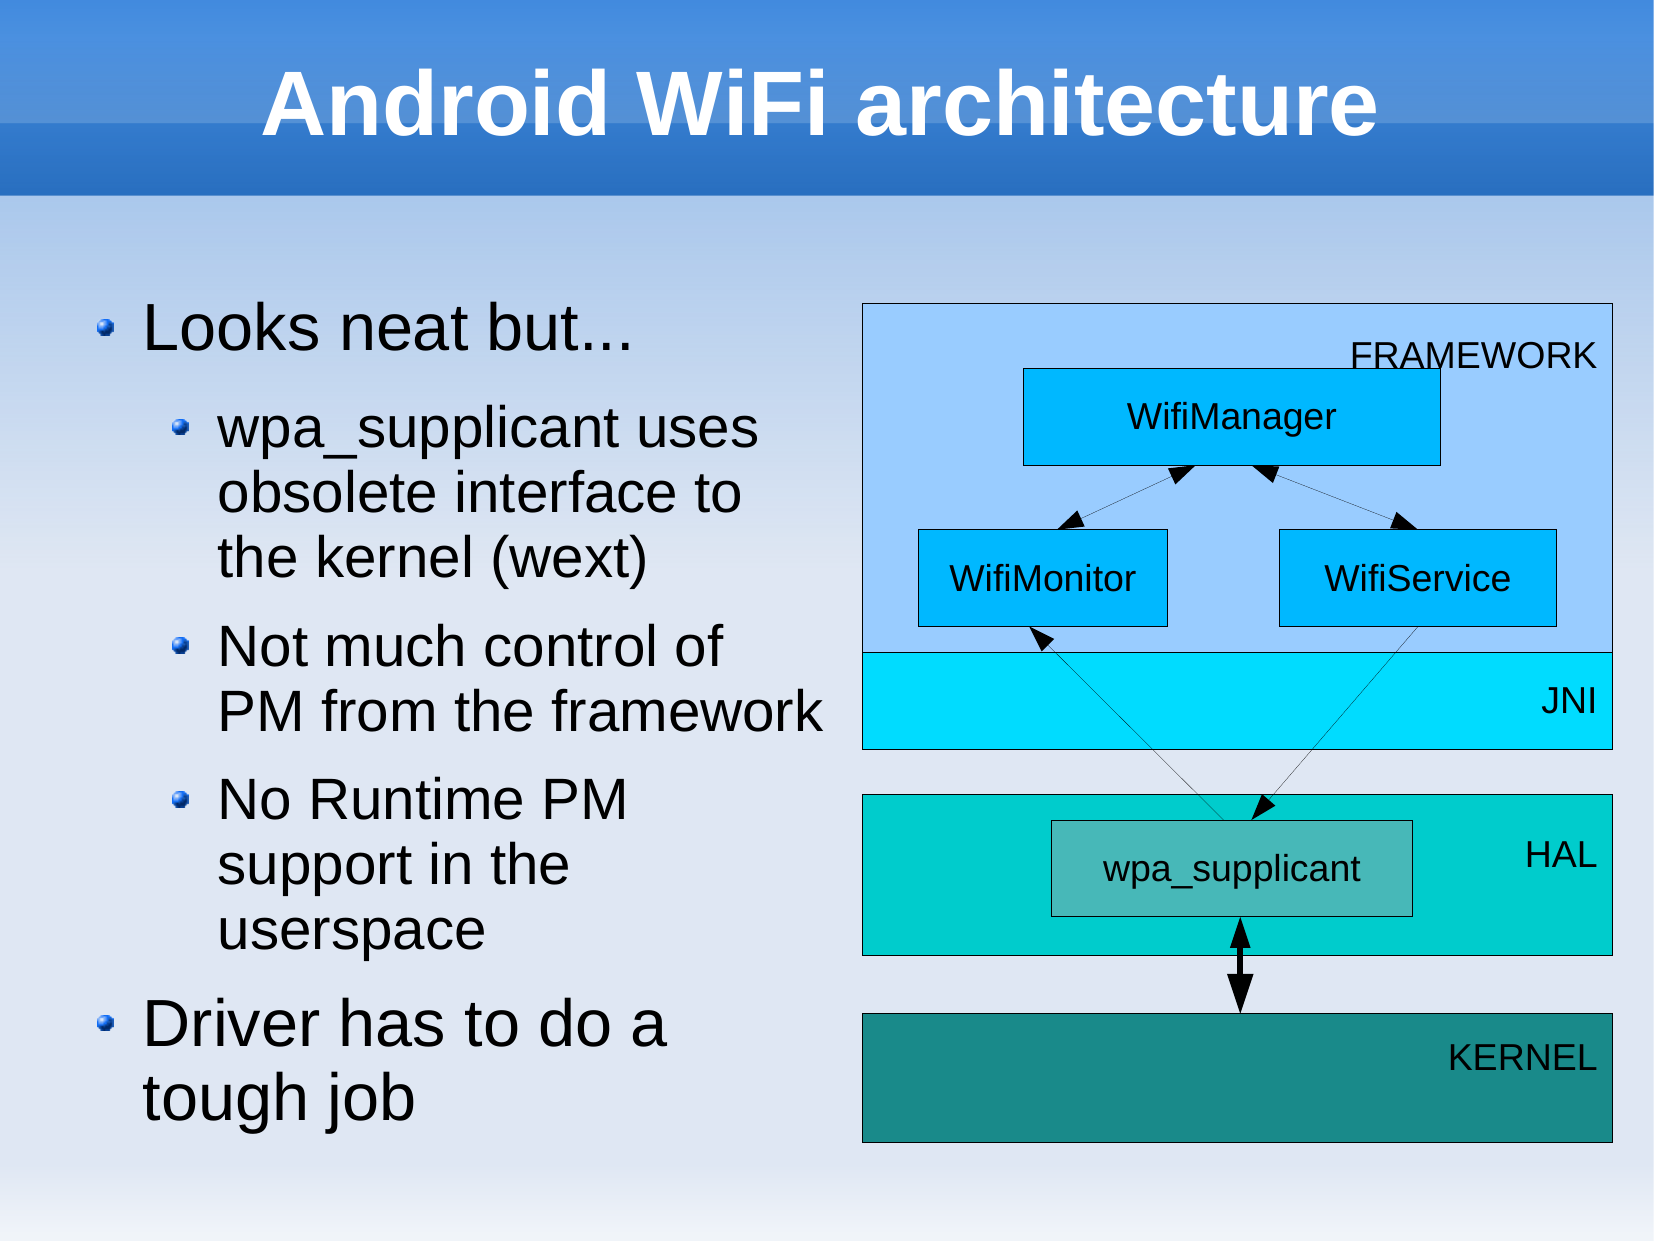

# Android WiFi architecture
Looks neat but...
wpa_supplicant uses obsolete interface to the kernel (wext)
Not much control of PM from the framework
No Runtime PM support in the userspace
Driver has to do a tough job
FRAMEWORK
WifiManager
WifiMonitor
WifiService
JNI
HAL
wpa_supplicant
KERNEL